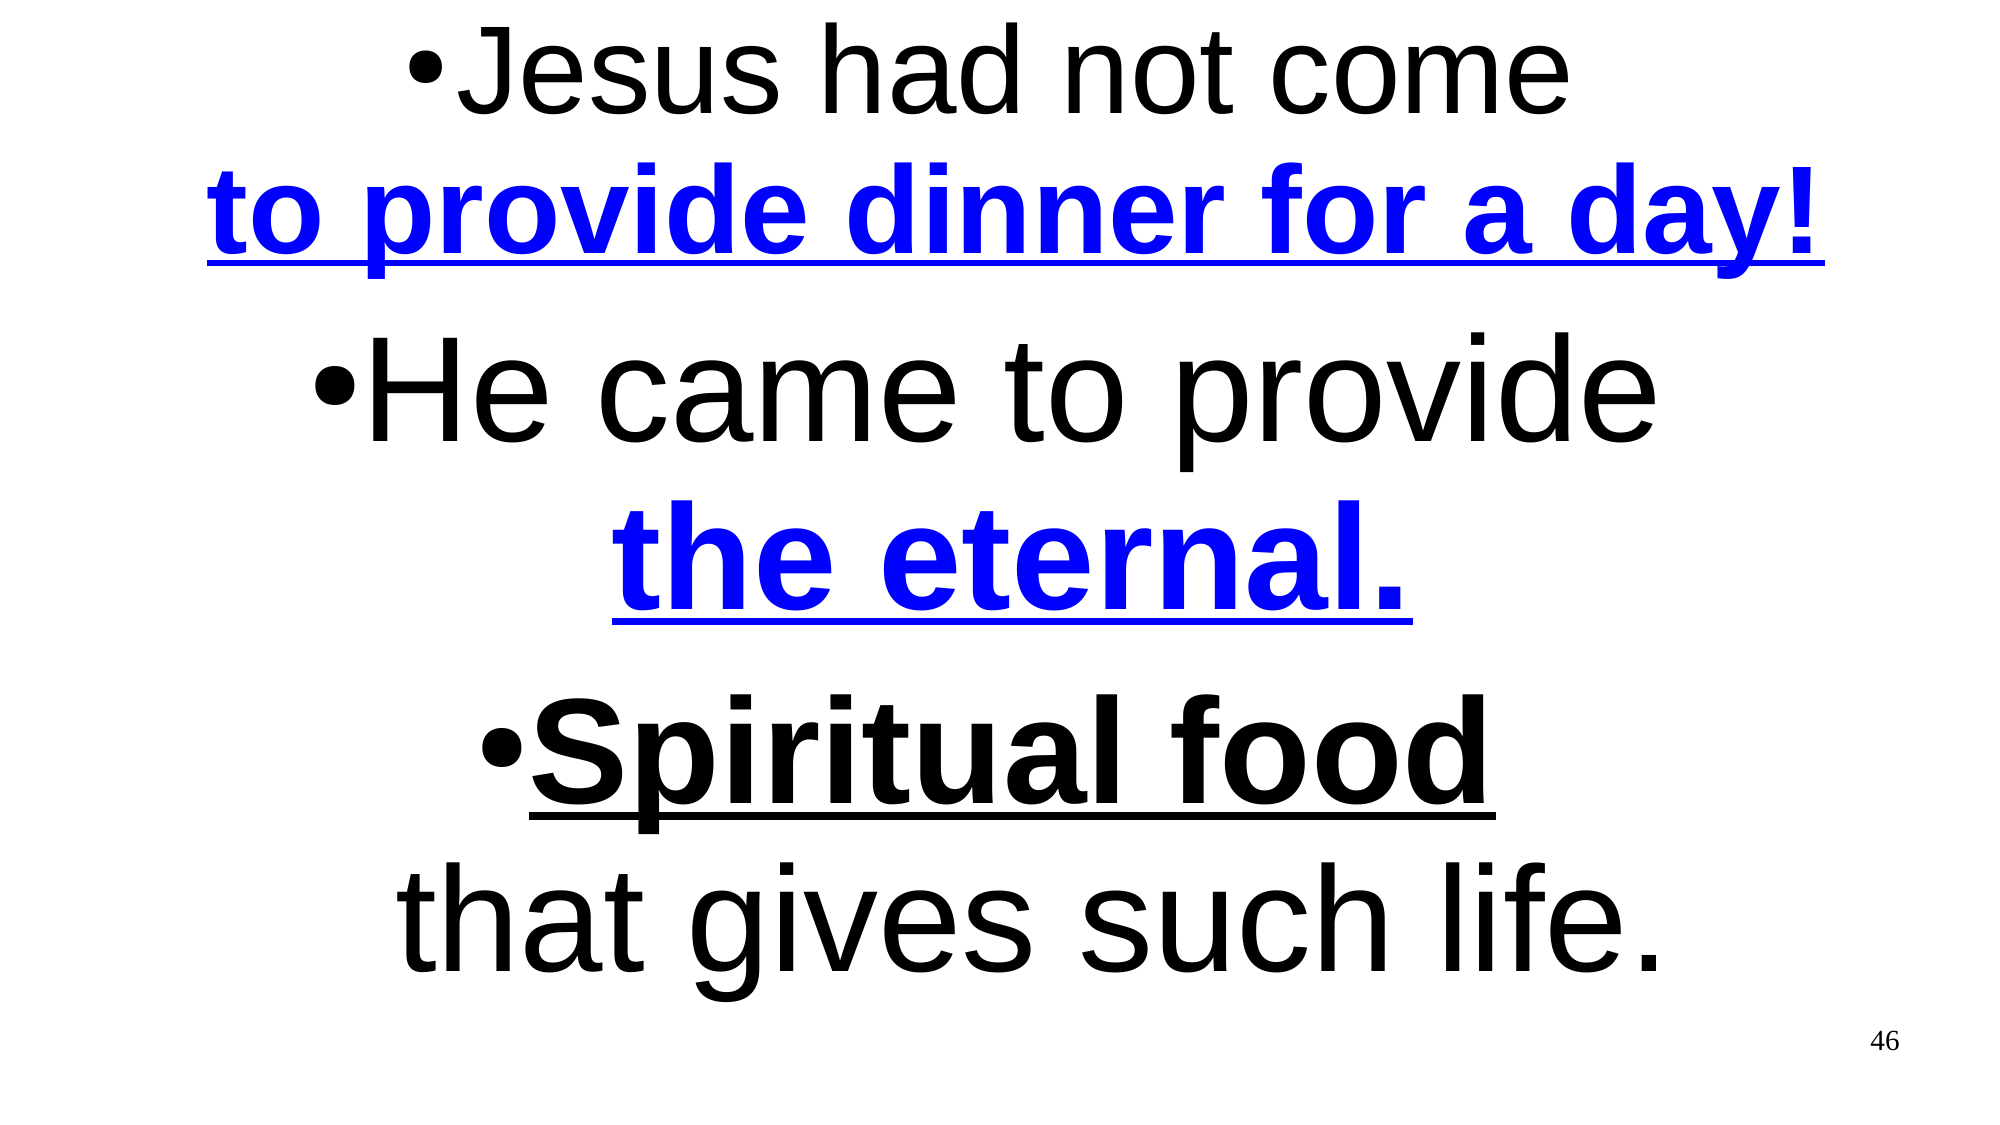

# Jesus had not come to provide dinner for a day!
He came to provide
the eternal.
Spiritual food
that gives such life.
46